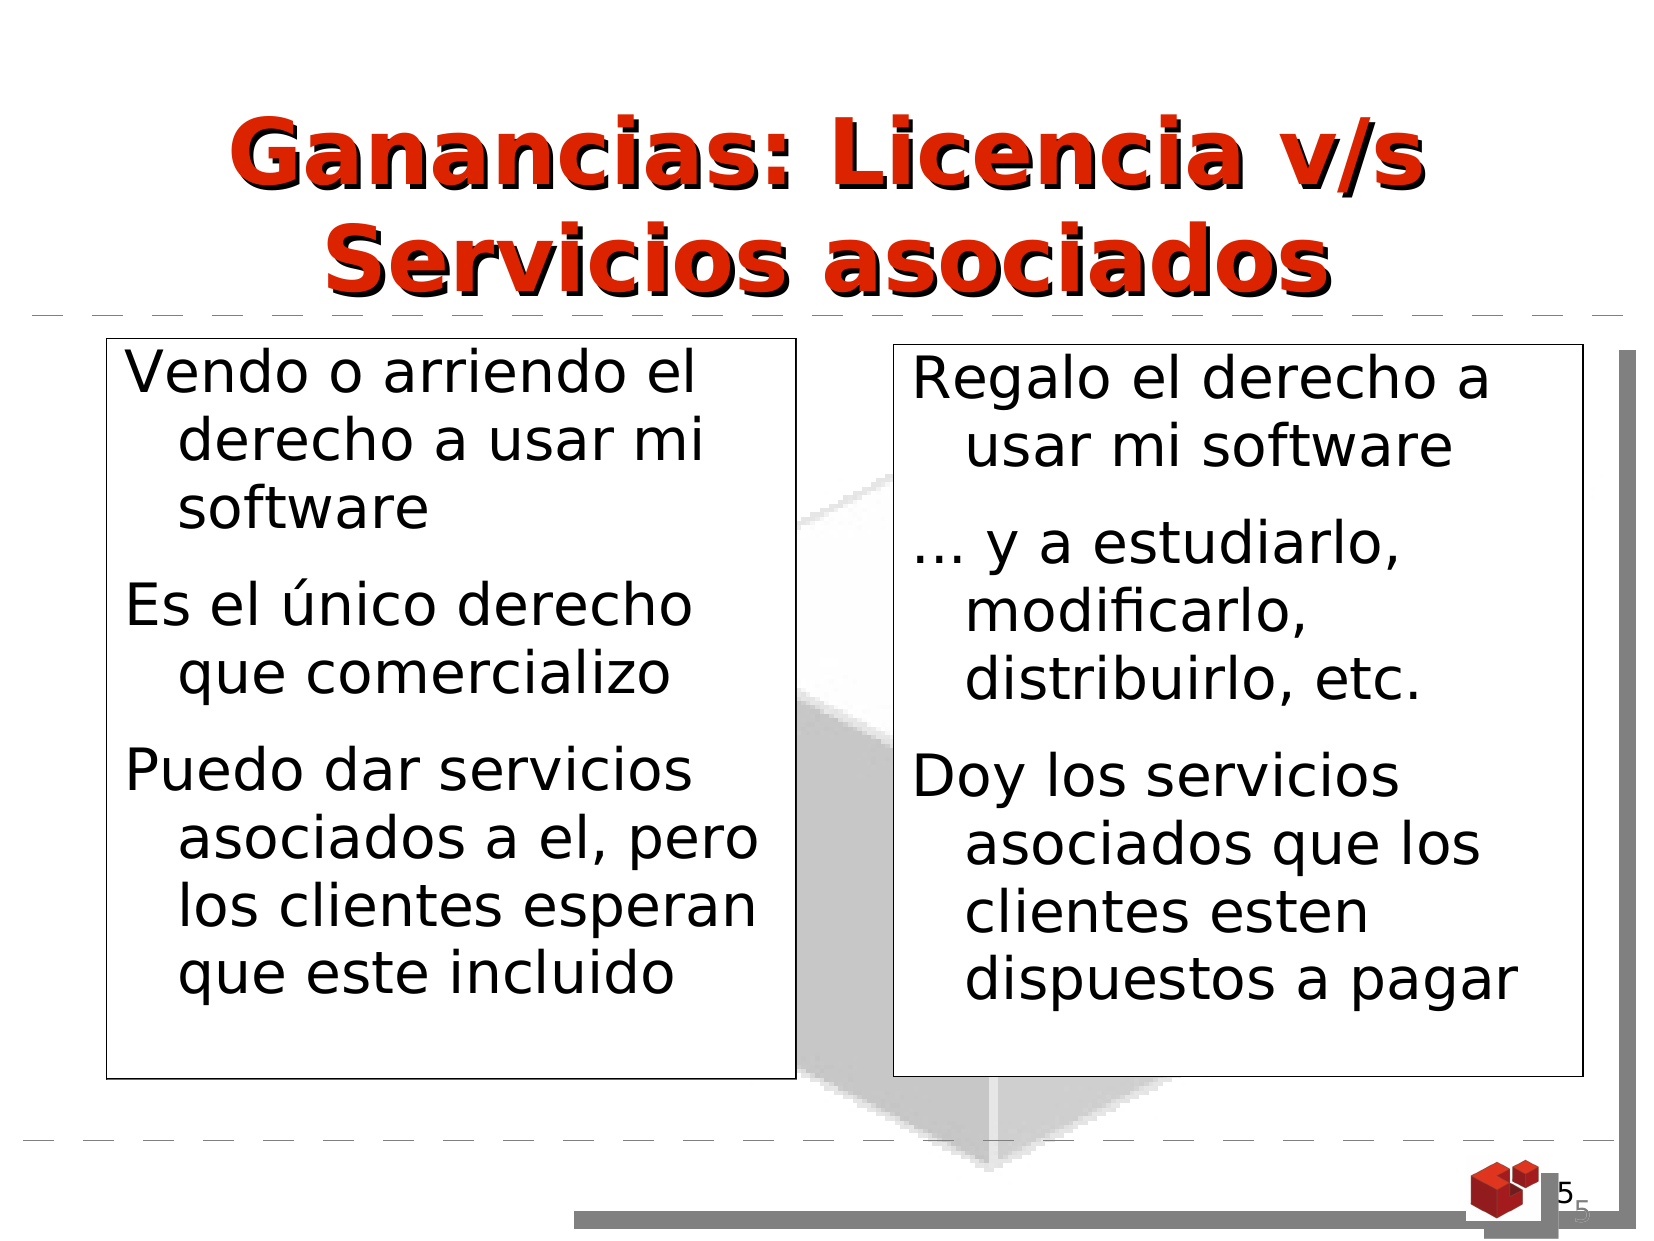

# Ganancias: Licencia v/s Servicios asociados
Vendo o arriendo el derecho a usar mi software
Es el único derecho que comercializo
Puedo dar servicios asociados a el, pero los clientes esperan que este incluido
Regalo el derecho a usar mi software
... y a estudiarlo, modificarlo, distribuirlo, etc.
Doy los servicios asociados que los clientes esten dispuestos a pagar